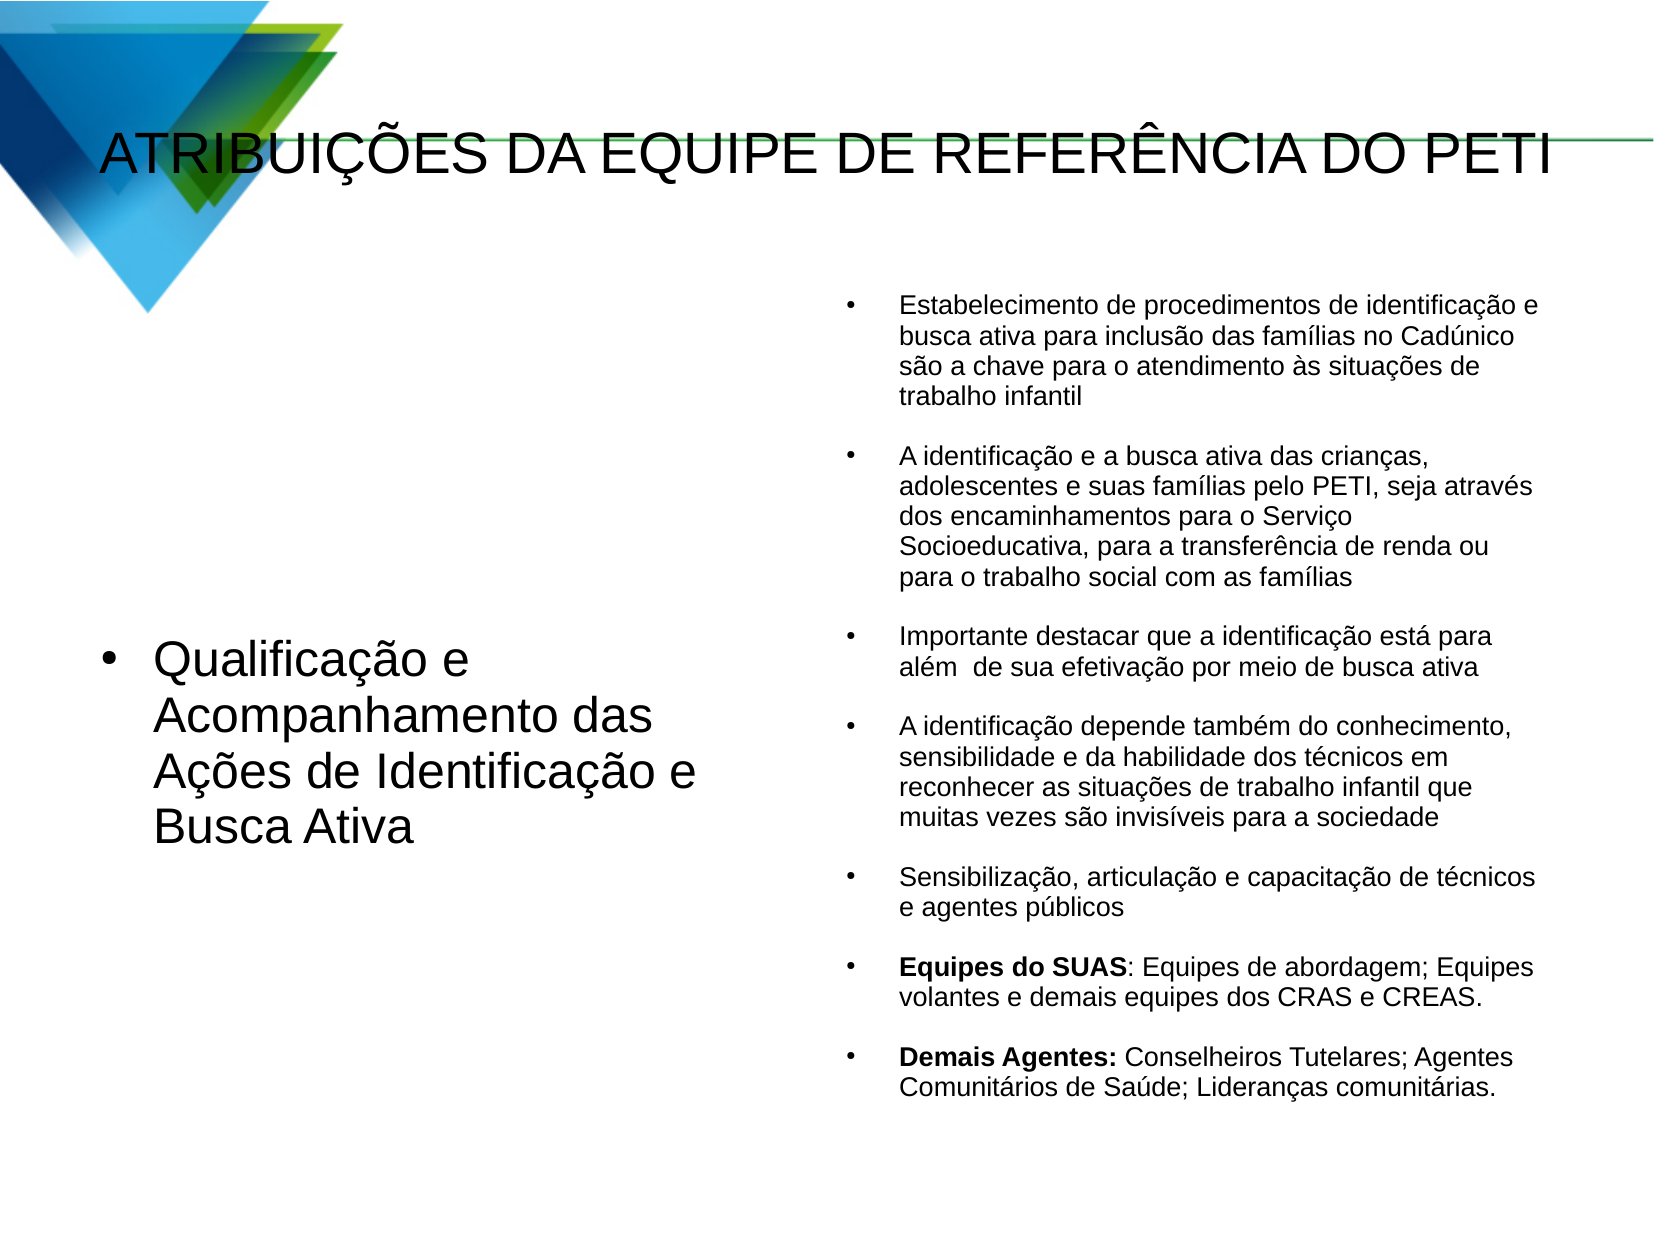

# ATRIBUIÇÕES DA EQUIPE DE REFERÊNCIA DO PETI
Qualificação e Acompanhamento das Ações de Identificação e Busca Ativa
Estabelecimento de procedimentos de identificação e busca ativa para inclusão das famílias no Cadúnico são a chave para o atendimento às situações de trabalho infantil
A identificação e a busca ativa das crianças, adolescentes e suas famílias pelo PETI, seja através dos encaminhamentos para o Serviço Socioeducativa, para a transferência de renda ou para o trabalho social com as famílias
Importante destacar que a identificação está para além de sua efetivação por meio de busca ativa
A identificação depende também do conhecimento, sensibilidade e da habilidade dos técnicos em reconhecer as situações de trabalho infantil que muitas vezes são invisíveis para a sociedade
Sensibilização, articulação e capacitação de técnicos e agentes públicos
Equipes do SUAS: Equipes de abordagem; Equipes volantes e demais equipes dos CRAS e CREAS.
Demais Agentes: Conselheiros Tutelares; Agentes Comunitários de Saúde; Lideranças comunitárias.